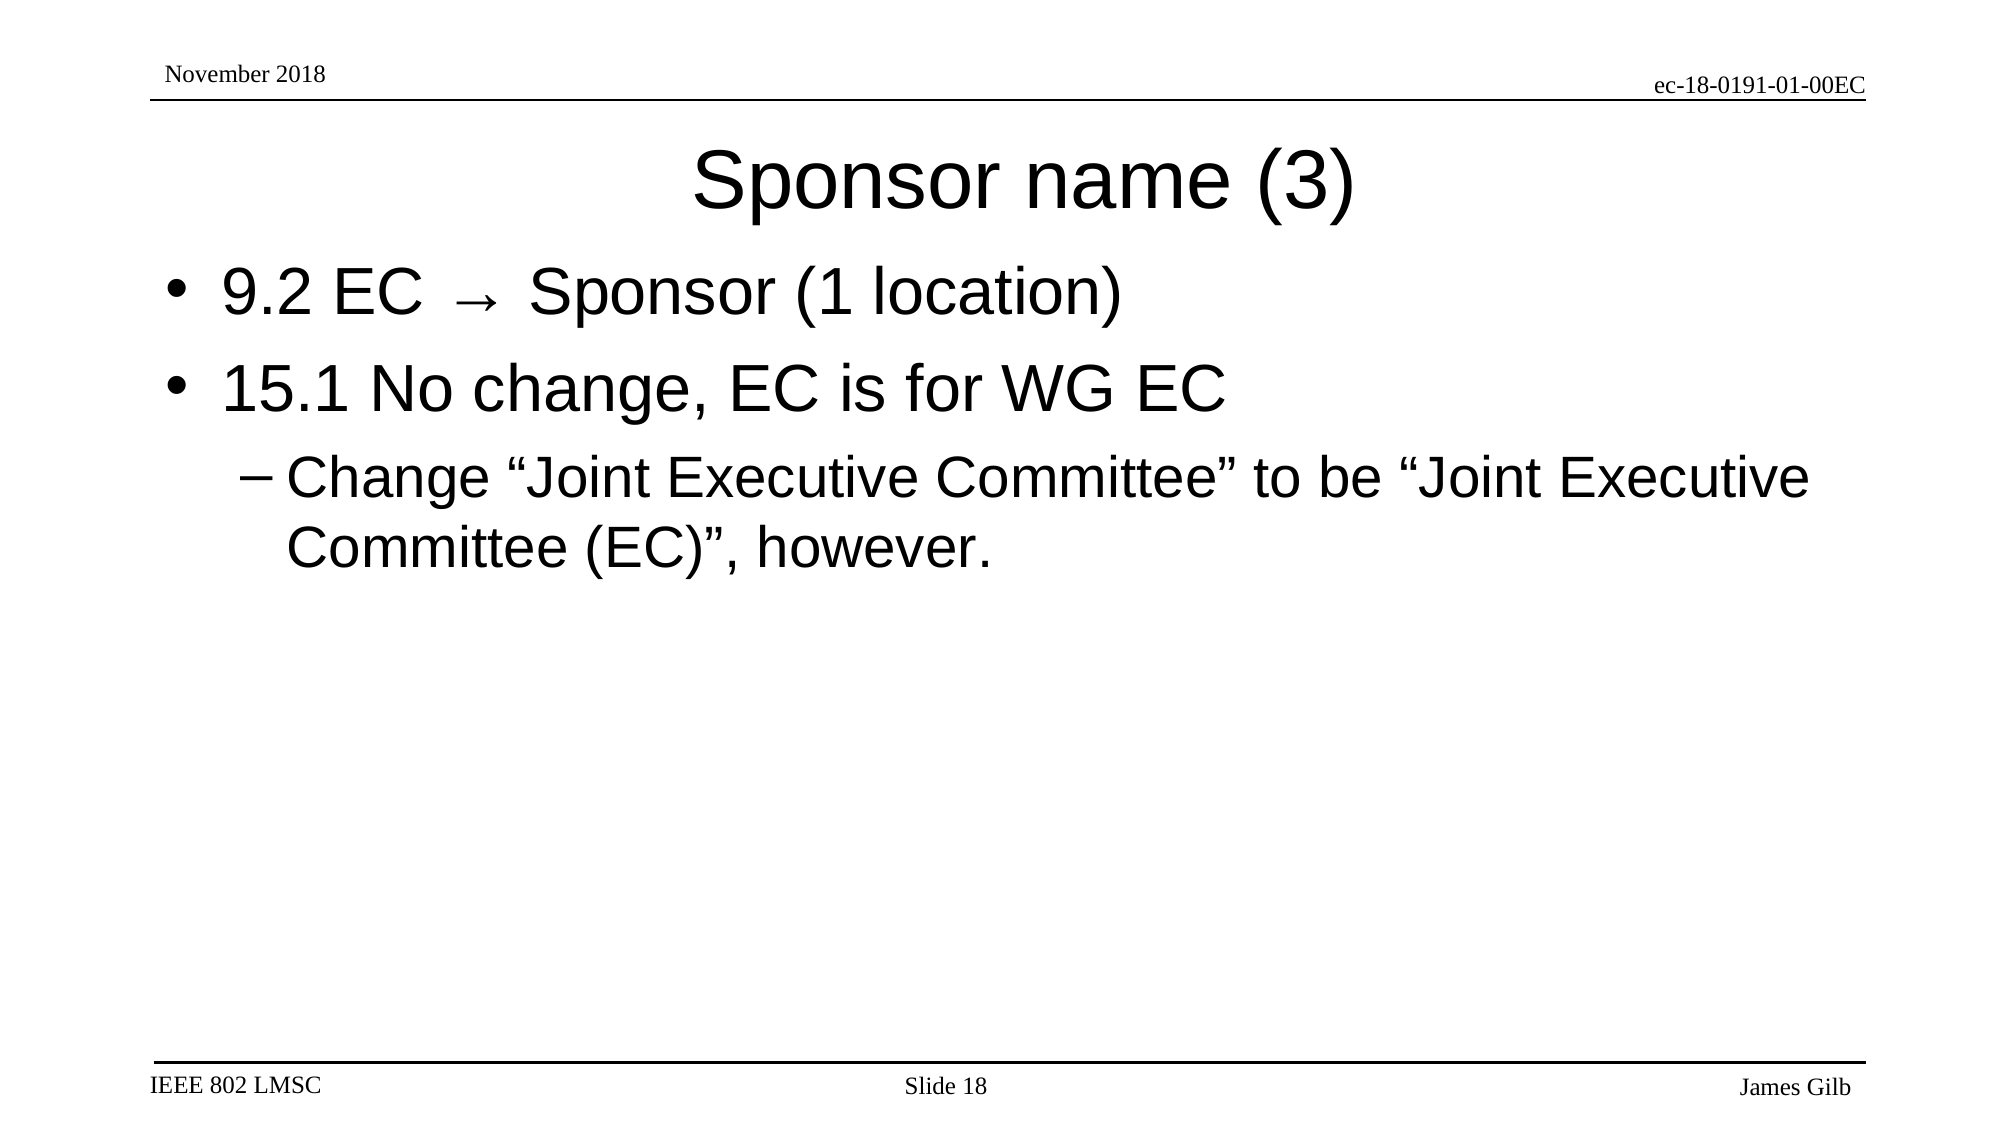

# Sponsor name (3)
9.2 EC → Sponsor (1 location)
15.1 No change, EC is for WG EC
Change “Joint Executive Committee” to be “Joint Executive Committee (EC)”, however.
18